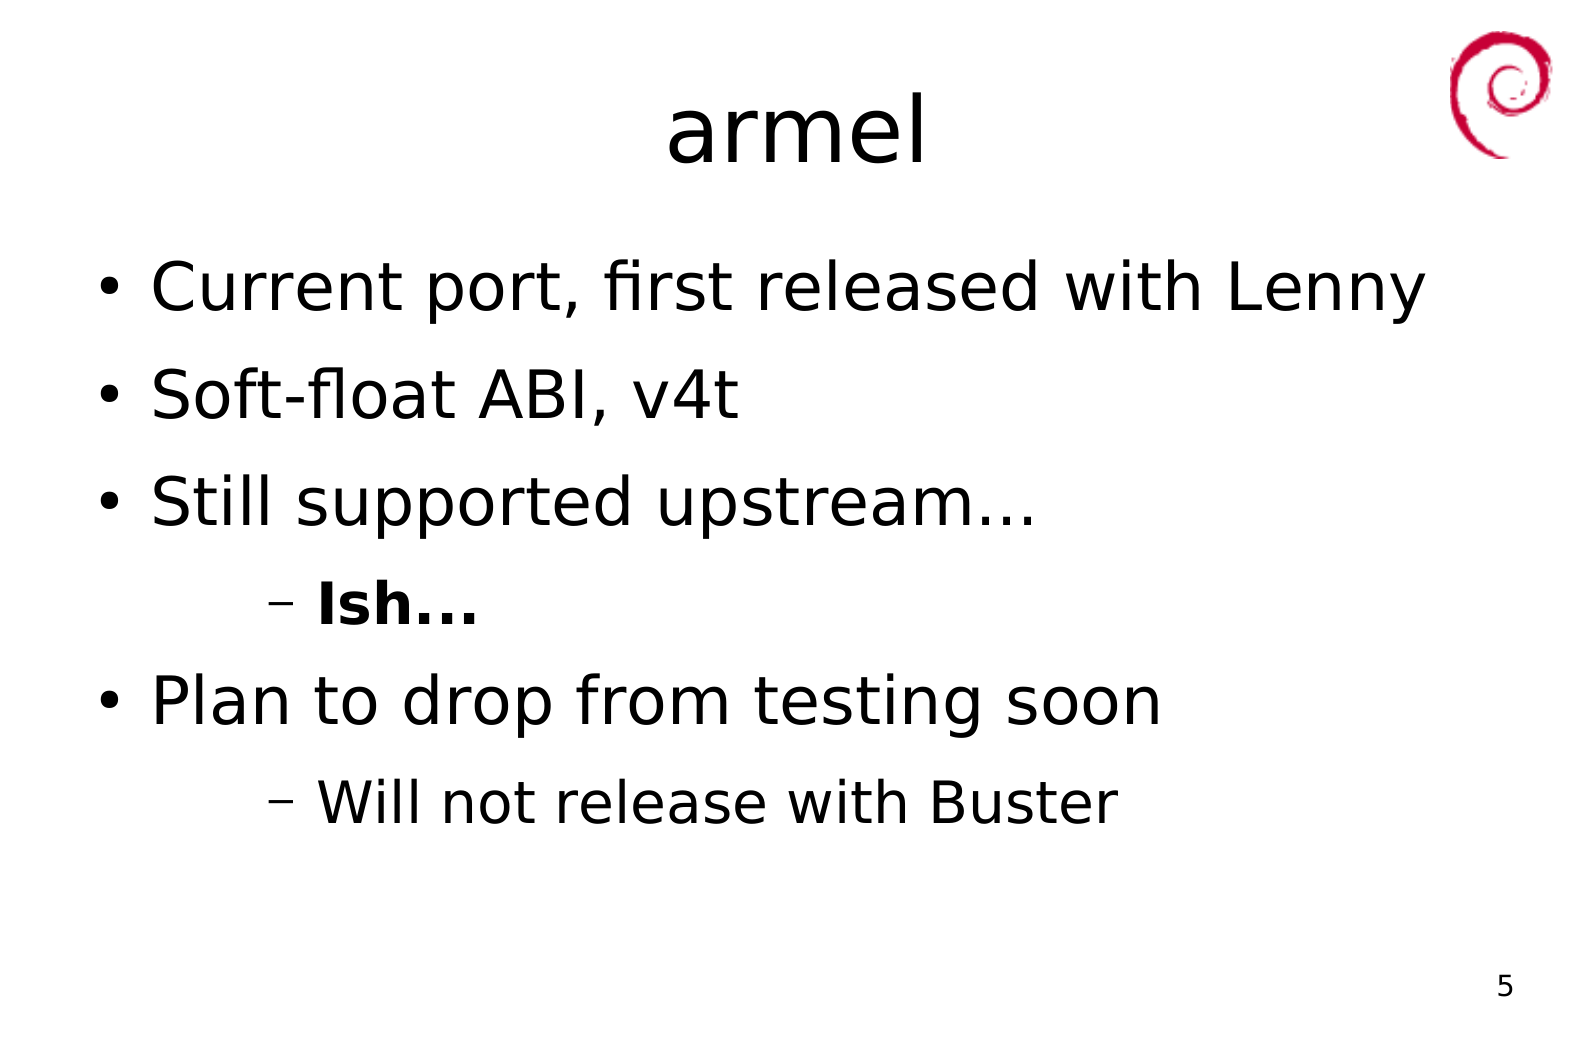

# armel
Current port, first released with Lenny
Soft-float ABI, v4t
Still supported upstream...
Ish...
Plan to drop from testing soon
Will not release with Buster
5